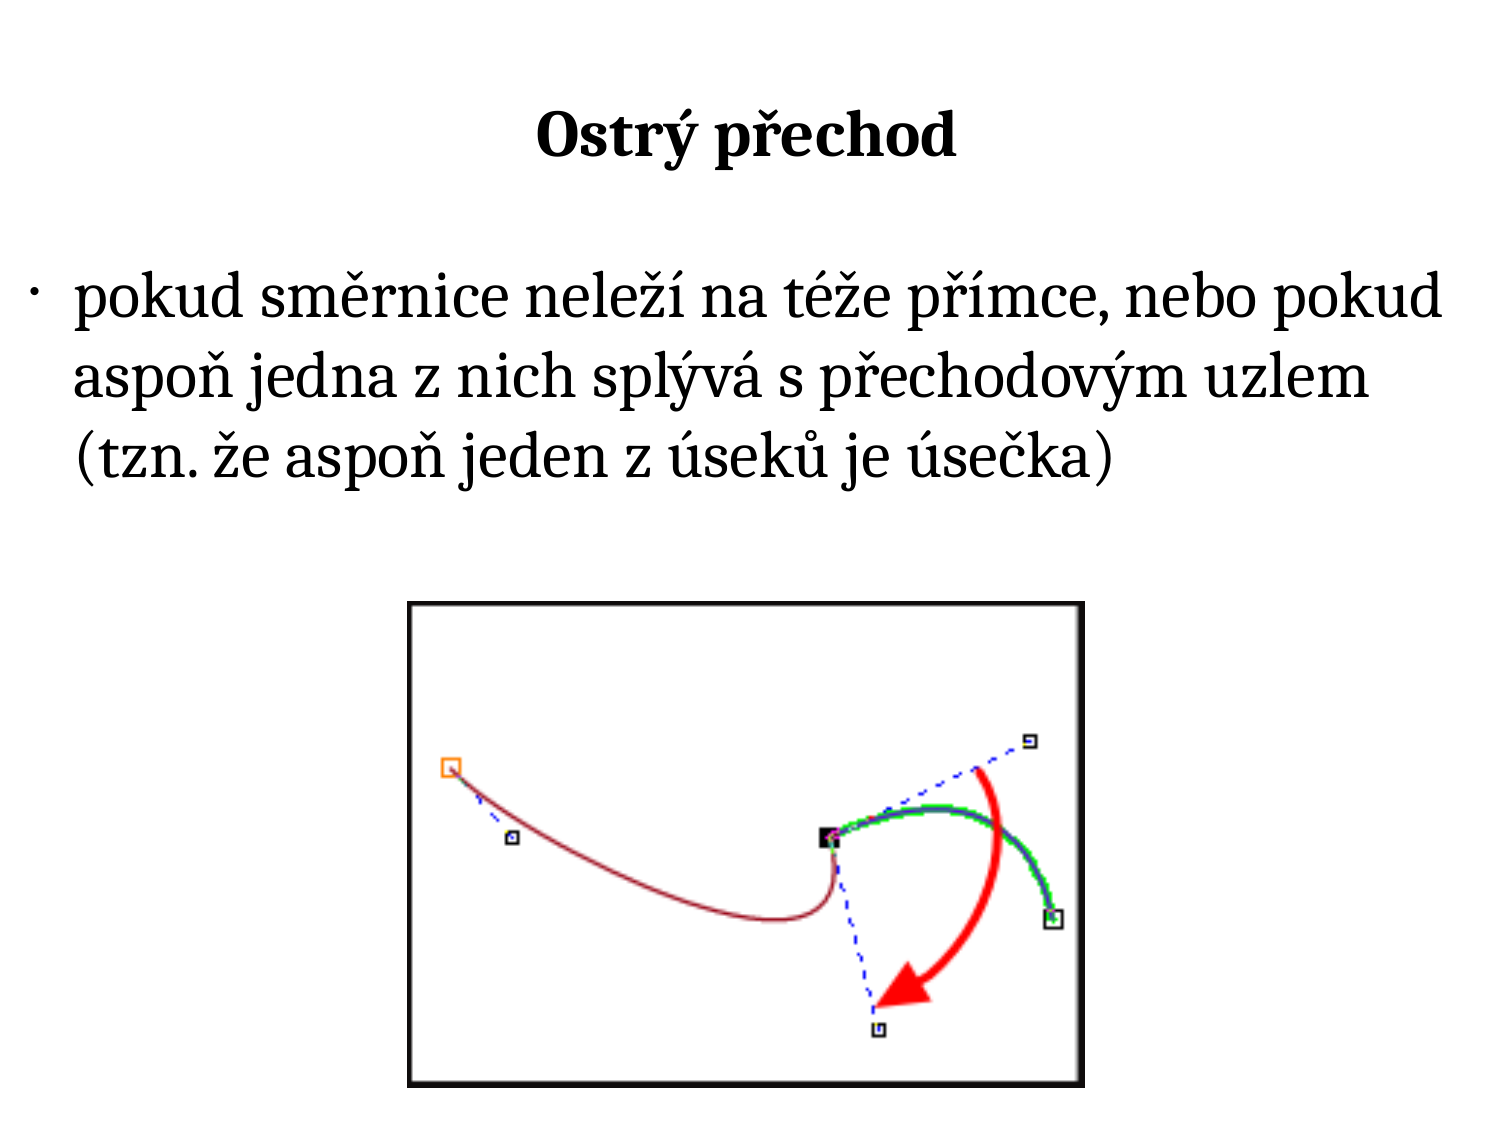

Ostrý přechod
pokud směrnice neleží na téže přímce, nebo pokud aspoň jedna z nich splývá s přechodovým uzlem (tzn. že aspoň jeden z úseků je úsečka)